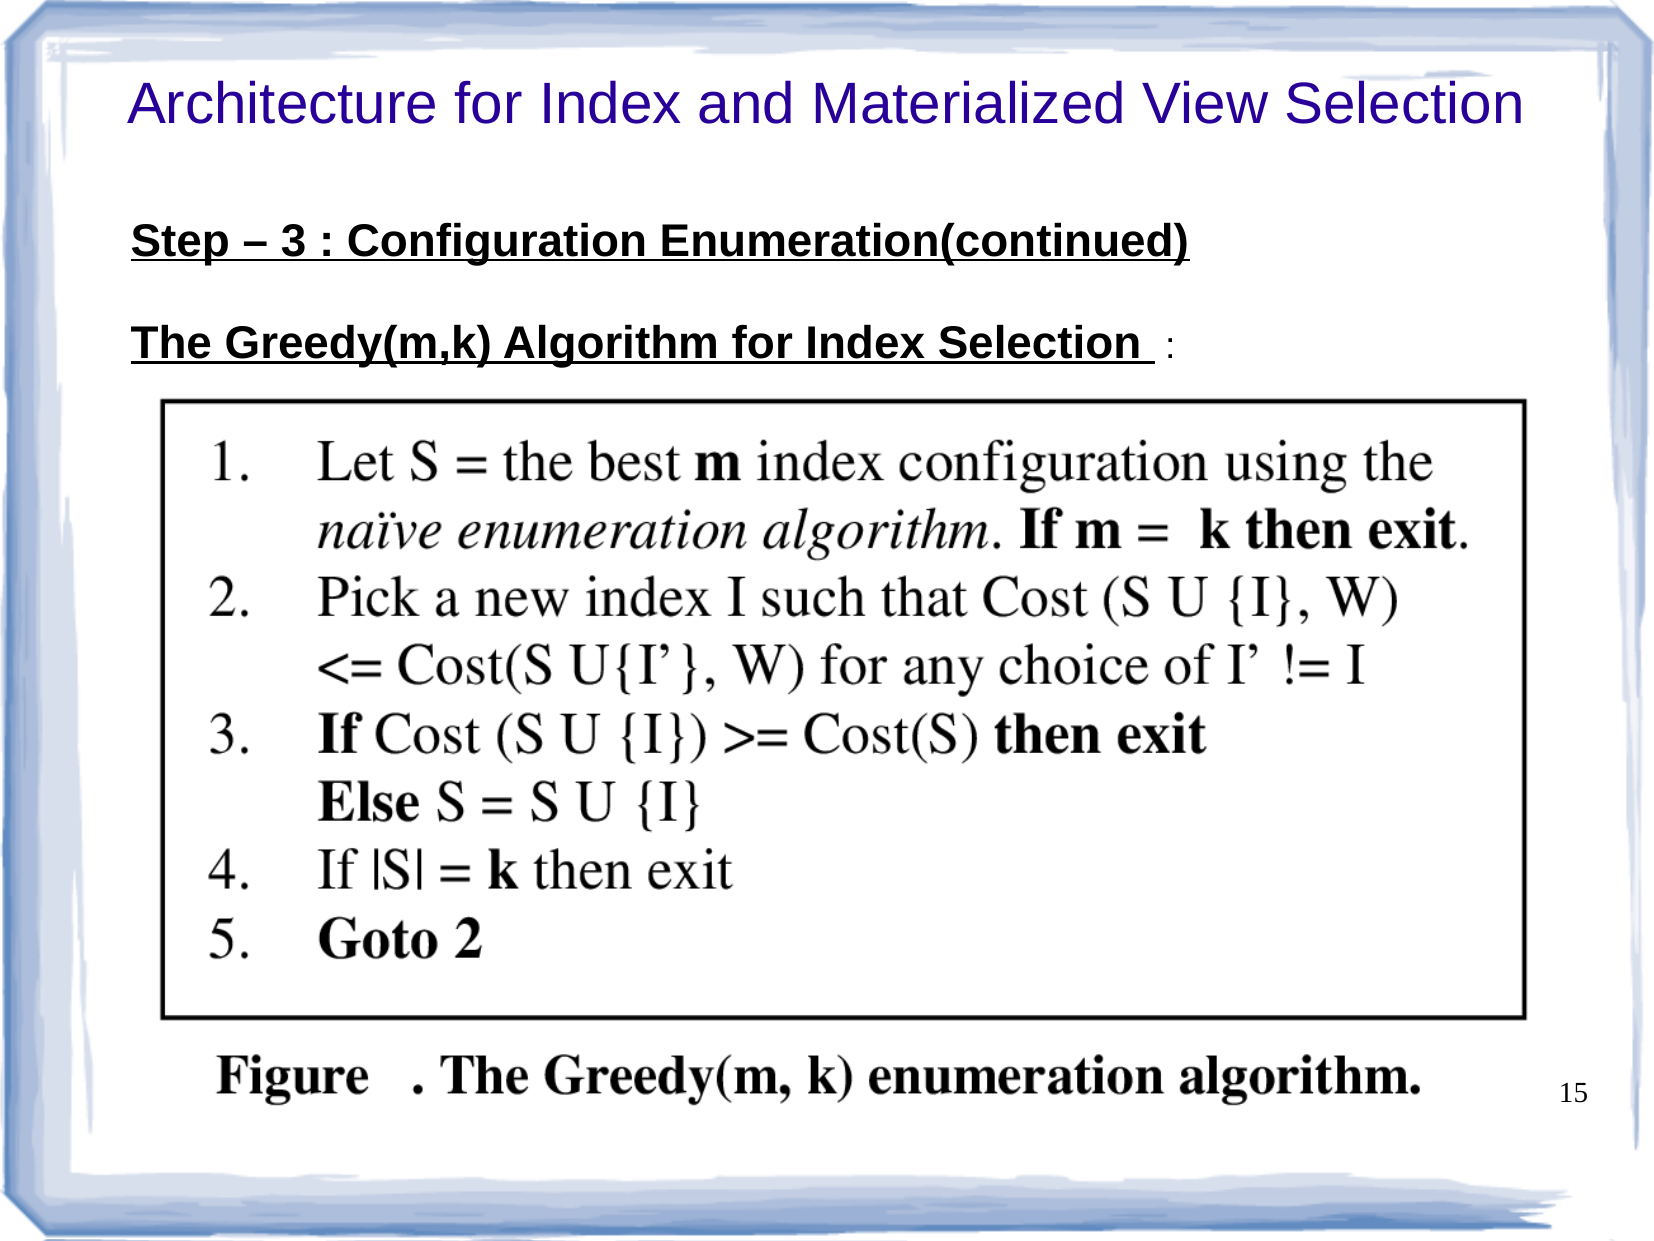

# Architecture for Index and Materialized View Selection
Step – 3 : Configuration Enumeration(continued)
The Greedy(m,k) Algorithm for Index Selection :
15